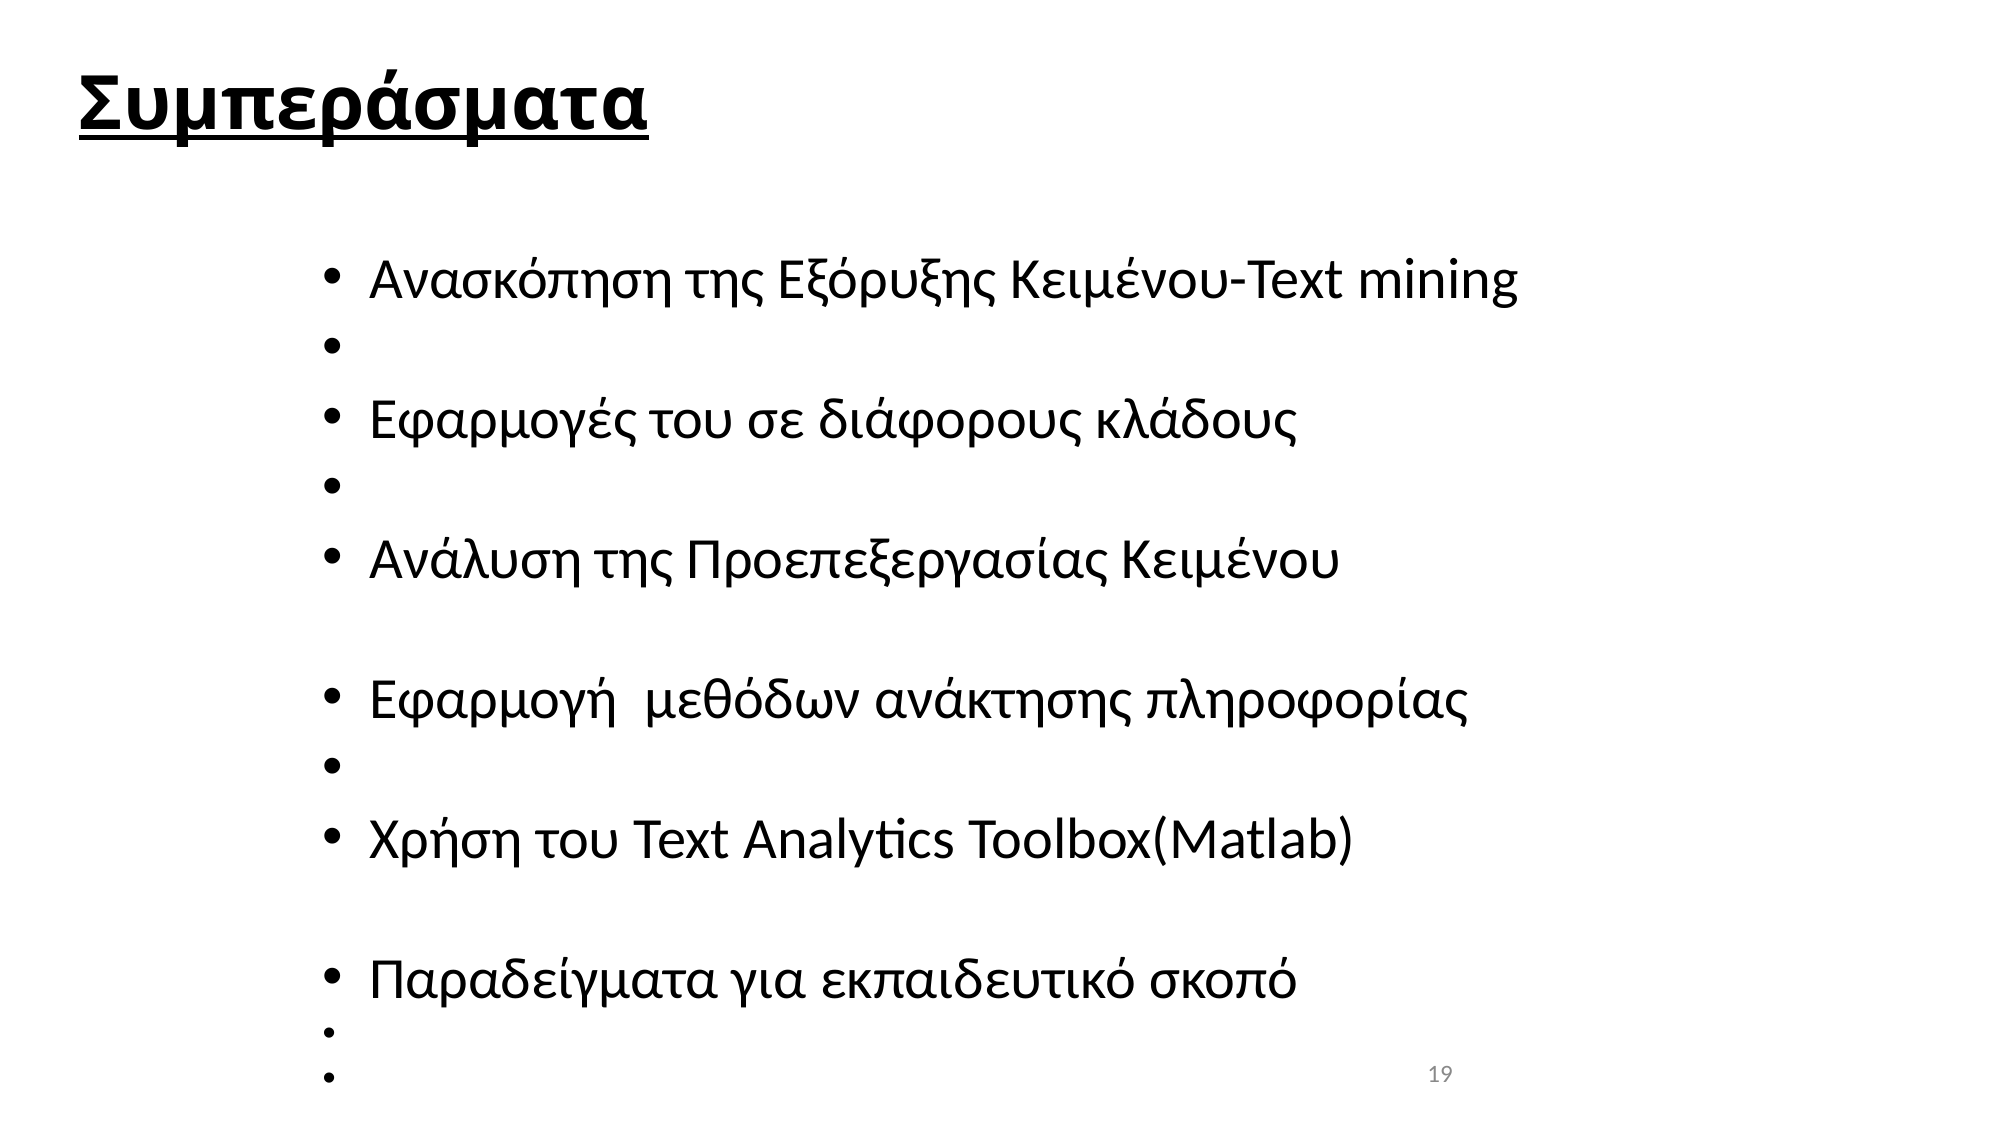

# Συμπεράσματα
Ανασκόπηση της Εξόρυξης Κειμένου-Text mining
Εφαρμογές του σε διάφορους κλάδους
Ανάλυση της Προεπεξεργασίας Κειμένου
Εφαρμογή μεθόδων ανάκτησης πληροφορίας
Χρήση του Text Analytics Toolbox(Matlab)
Παραδείγματα για εκπαιδευτικό σκοπό